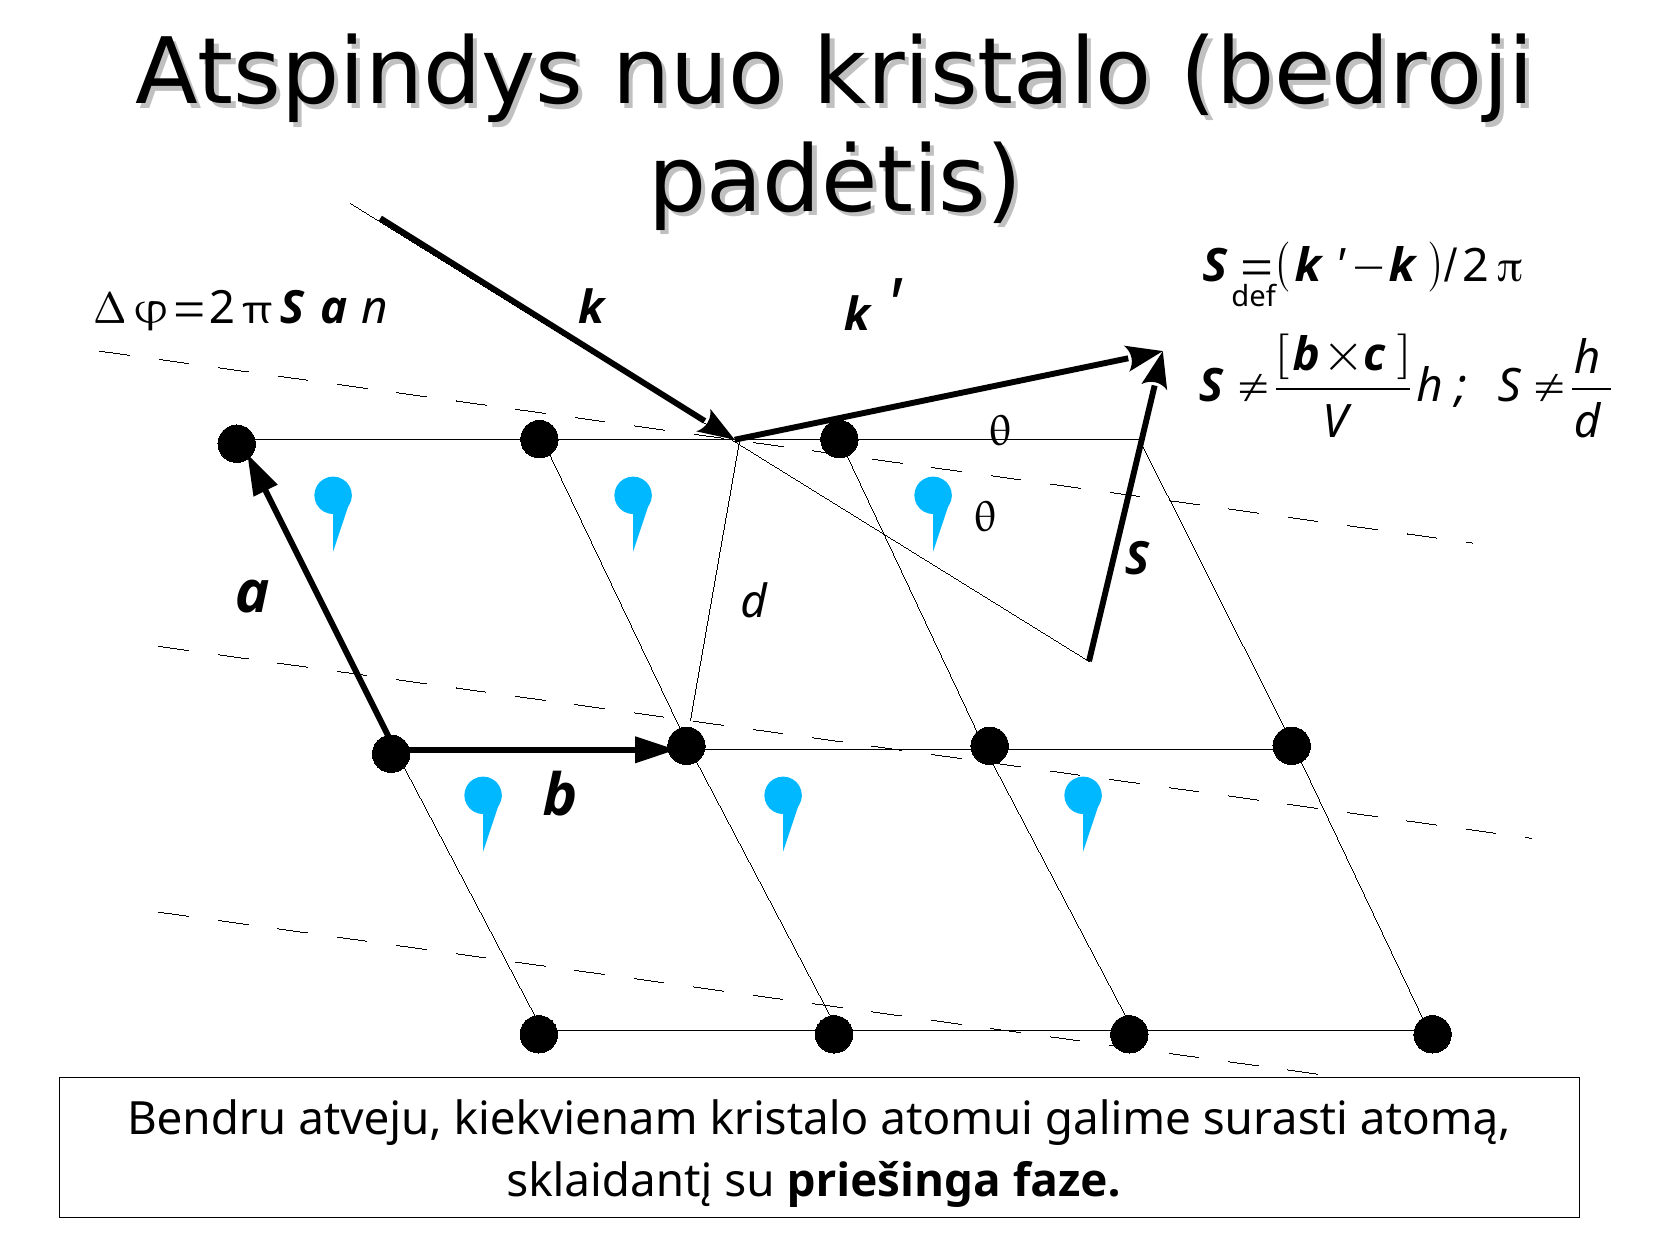

# Atspindys nuo kristalo (bedroji padėtis)
def
a
b
Bendru atveju, kiekvienam kristalo atomui galime surasti atomą, sklaidantį su priešinga faze.